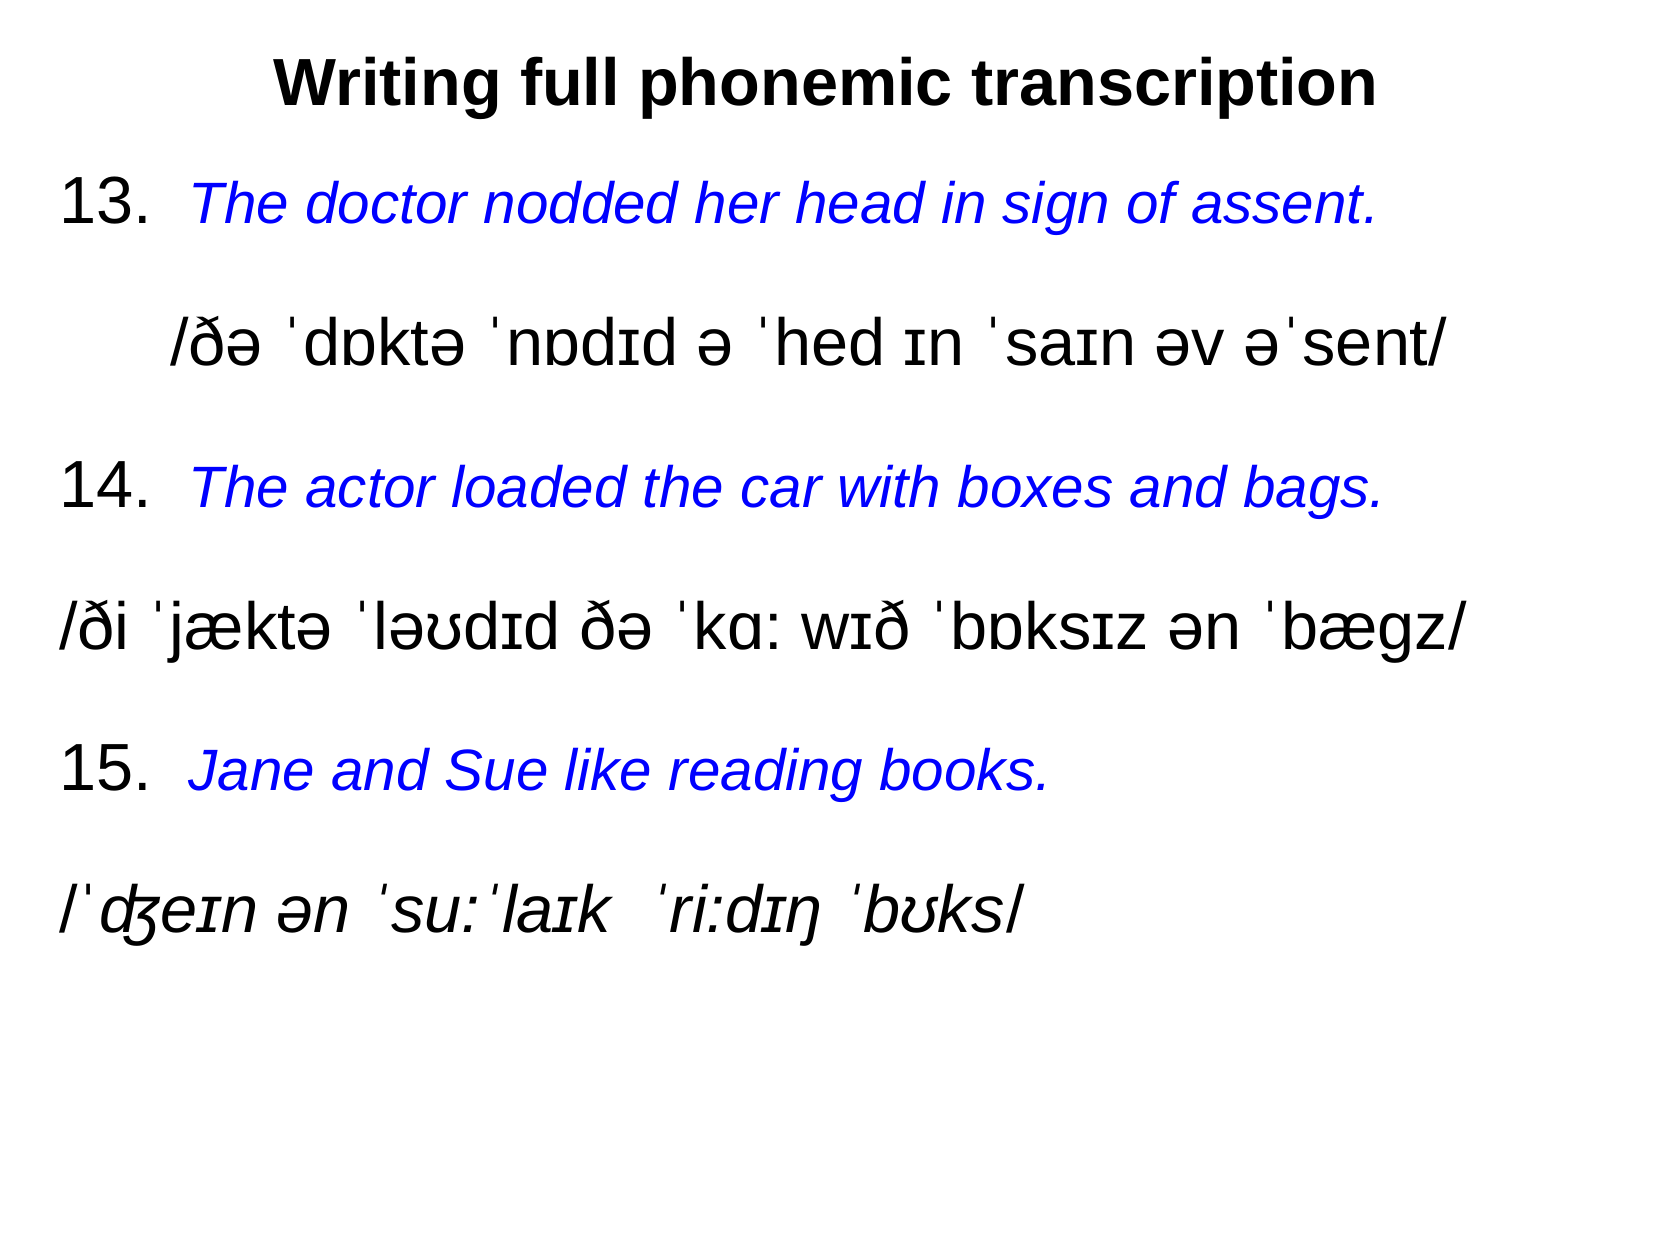

# Writing full phonemic transcription
13. The doctor nodded her head in sign of assent.
 /ðə ˈdɒktə ˈnɒdɪd ə ˈhed ɪn ˈsaɪn əv əˈsent/
14. The actor loaded the car with boxes and bags.
/ði ˈjæktə ˈləʊdɪd ðə ˈkɑ: wɪð ˈbɒksɪz ən ˈbægz/
15. Jane and Sue like reading books.
/ˈʤeɪn ən ˈsu:ˈlaɪk ˈri:dɪŋ ˈbʊks/